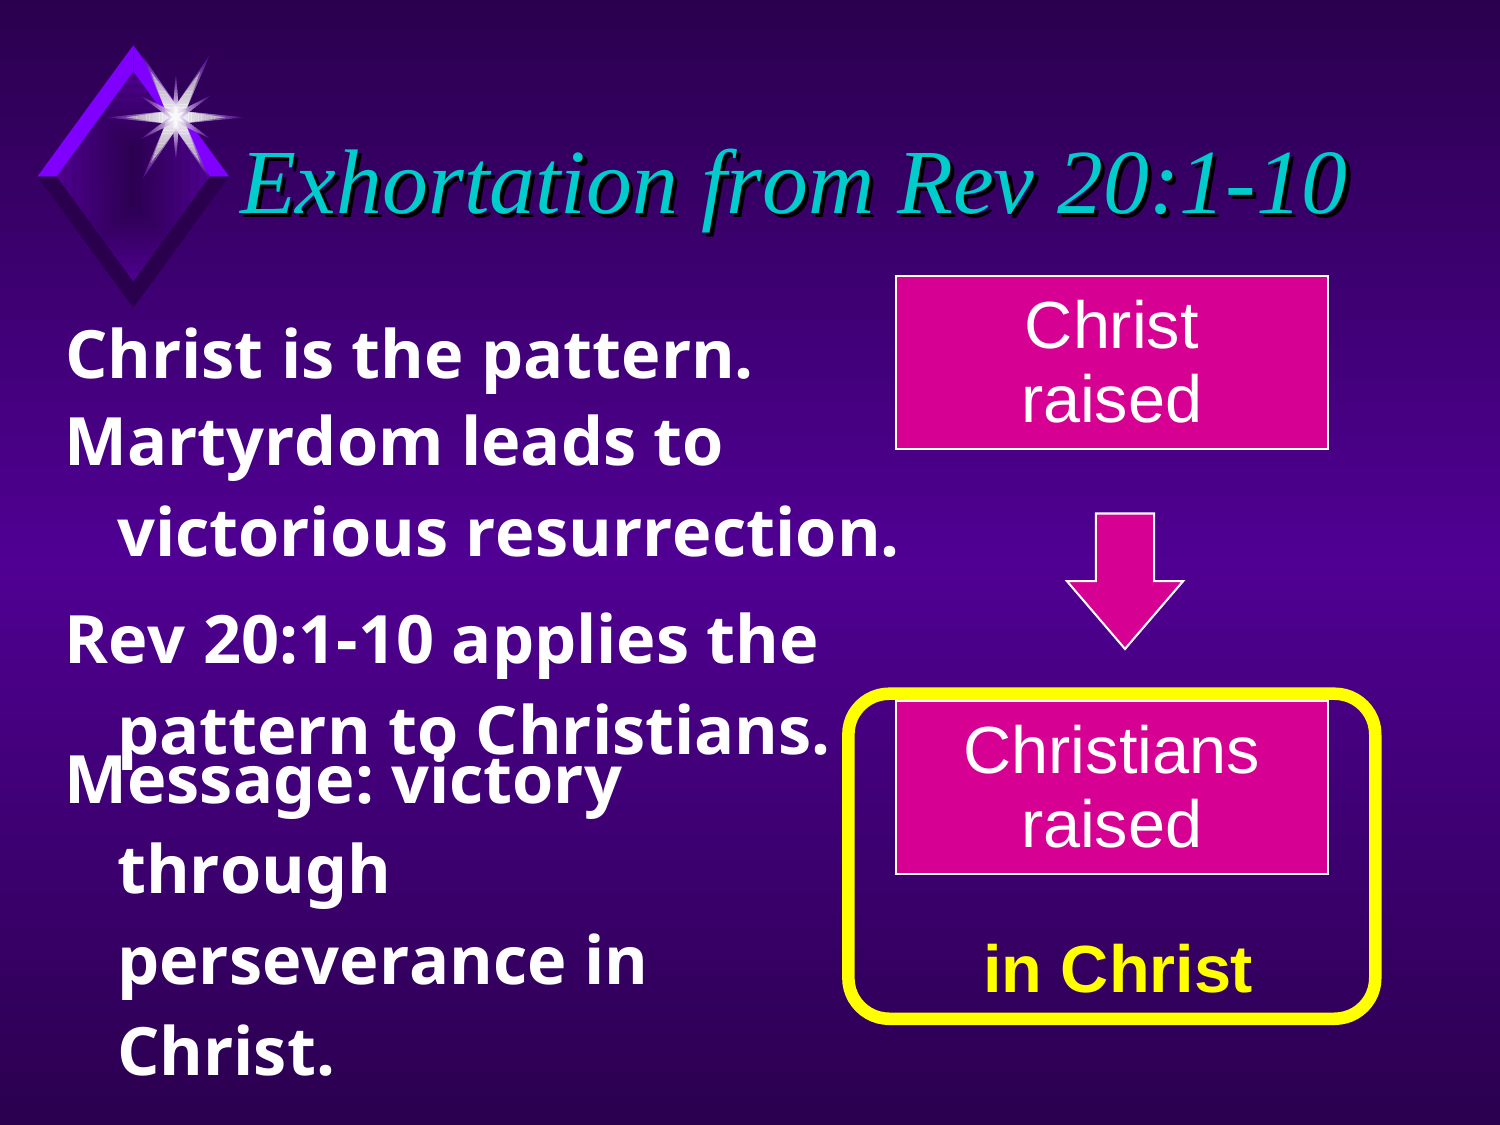

# Exhortation from Rev 20:1-10
Christ
raised
Christ is the pattern.
Martyrdom leads to victorious resurrection.
Rev 20:1-10 applies the pattern to Christians.
Christians
raised
Message: victory through
perseverance in Christ.
in Christ